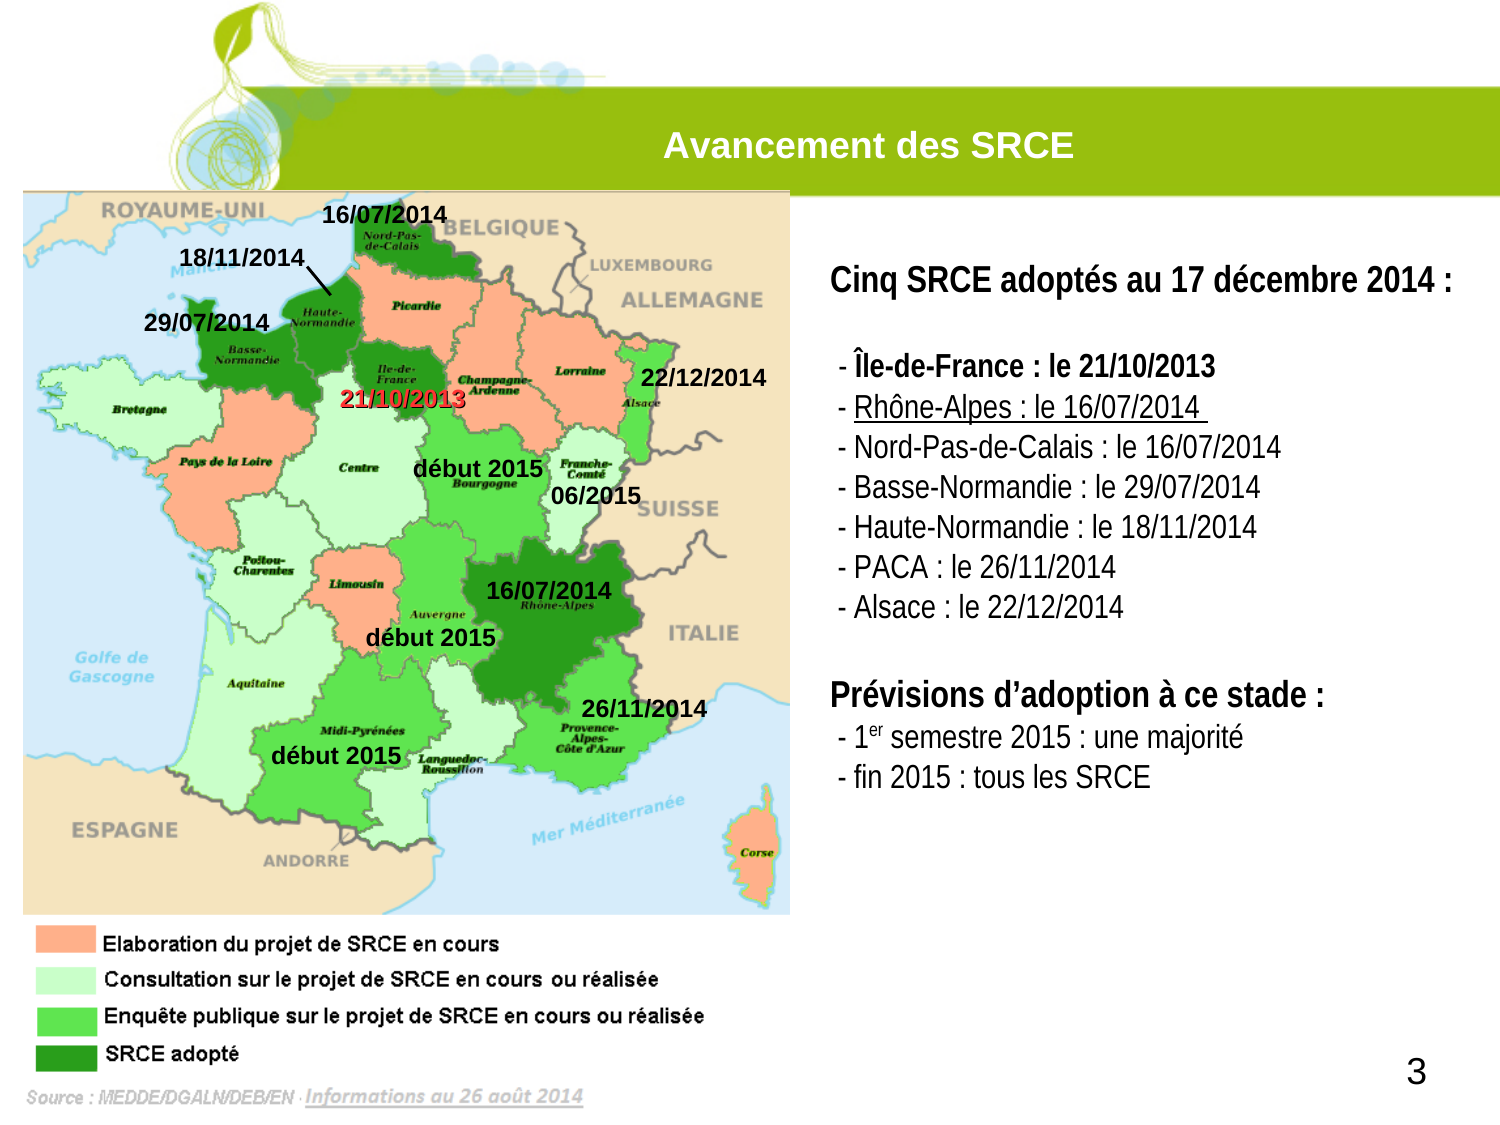

Avancement des SRCE
16/07/2014
18/11/2014
Cinq SRCE adoptés au 17 décembre 2014 :
 - Île-de-France : le 21/10/2013
 - Rhône-Alpes : le 16/07/2014
 - Nord-Pas-de-Calais : le 16/07/2014
 - Basse-Normandie : le 29/07/2014
 - Haute-Normandie : le 18/11/2014
 - PACA : le 26/11/2014
 - Alsace : le 22/12/2014
Prévisions d’adoption à ce stade :
 - 1er semestre 2015 : une majorité
 - fin 2015 : tous les SRCE
29/07/2014
22/12/2014
21/10/2013
début 2015
 06/2015
16/07/2014
début 2015
26/11/2014
début 2015